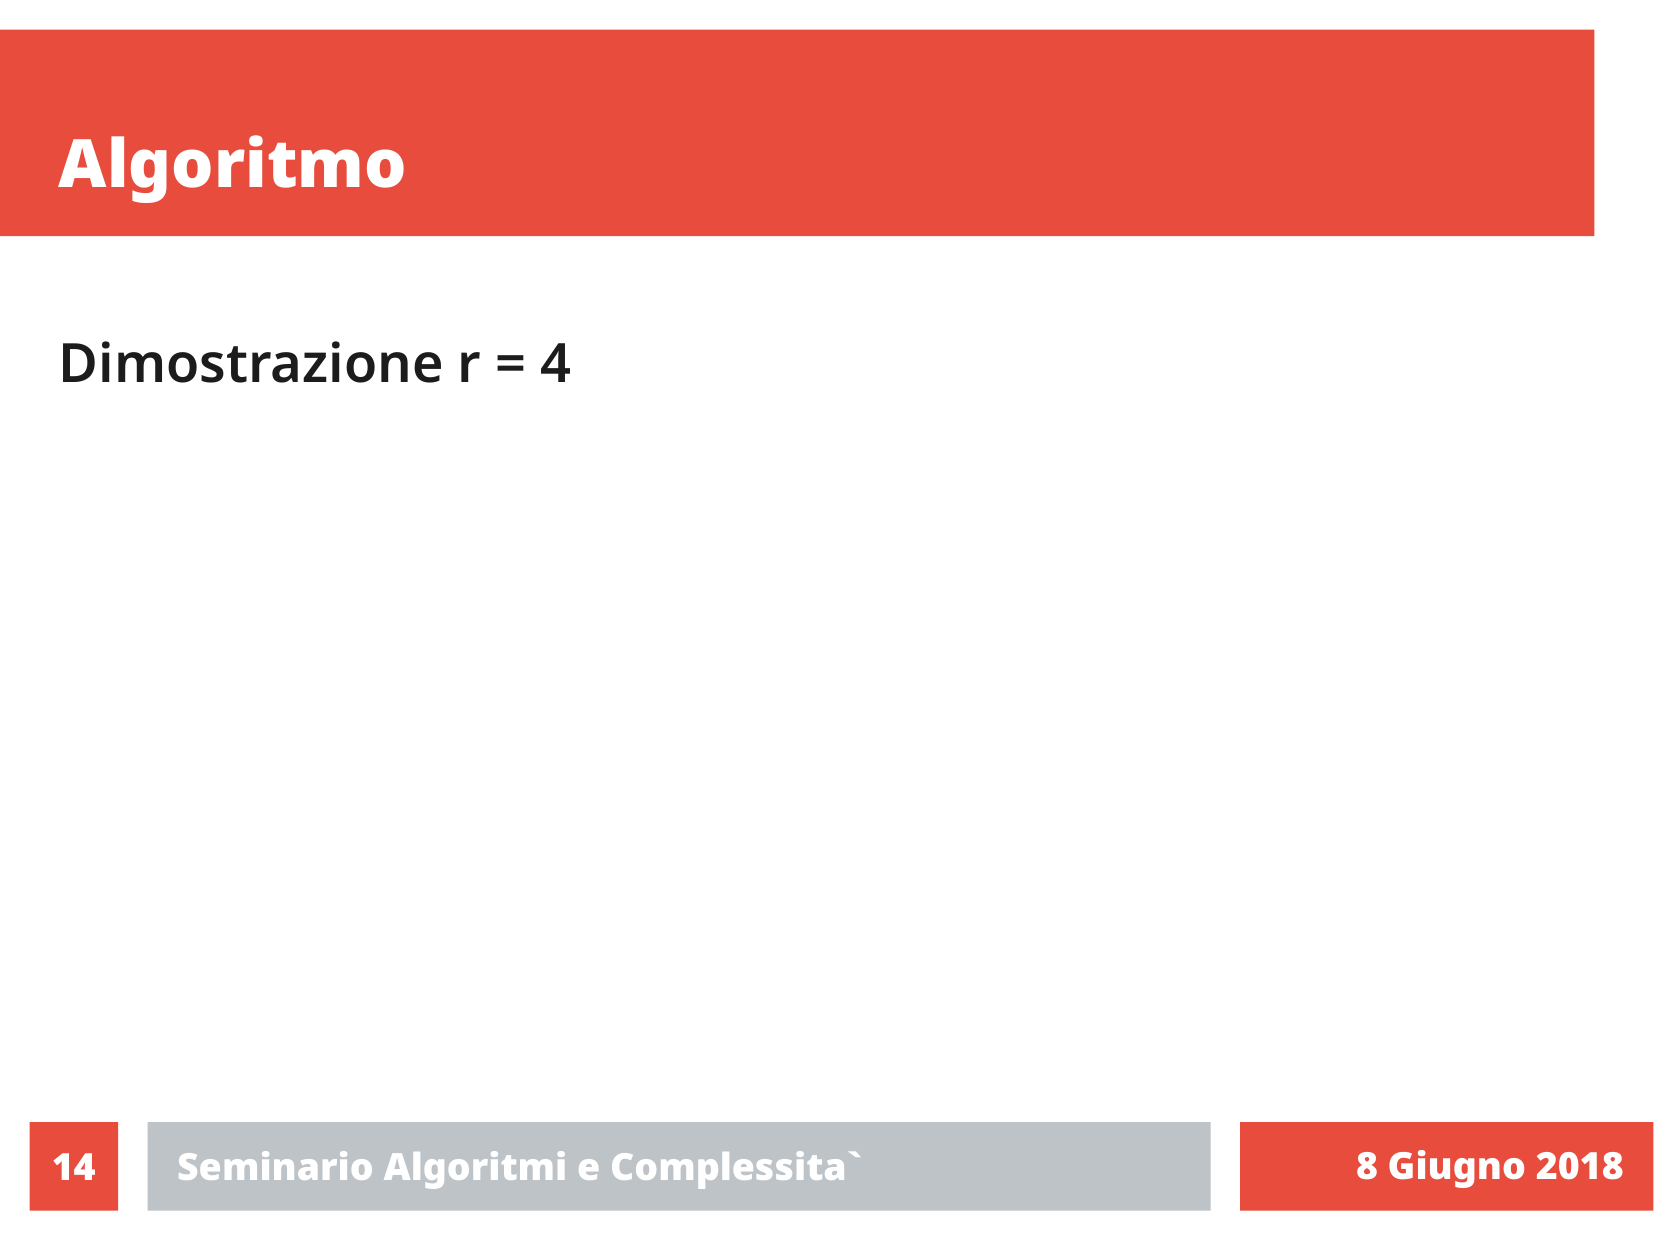

# Algoritmo
Dimostrazione r = 4
14
8 Giugno 2018